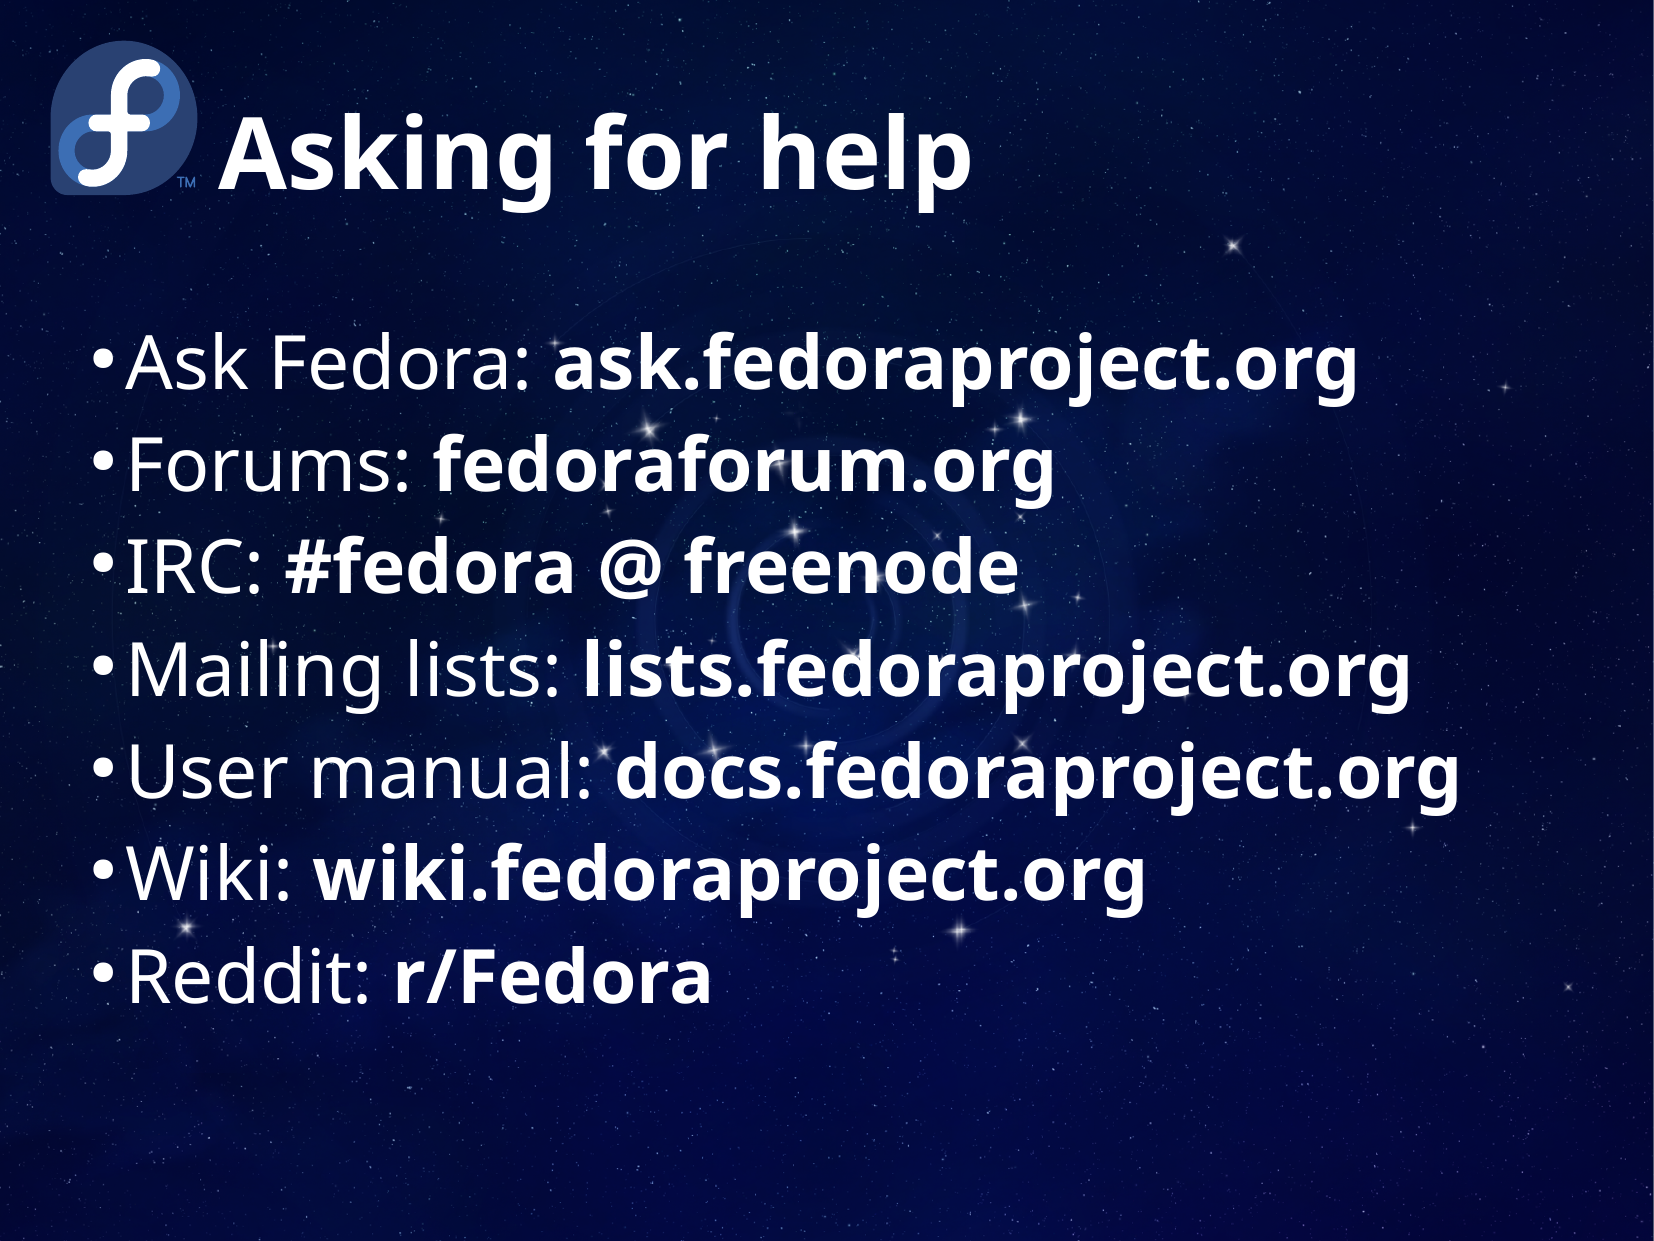

Asking for help
Ask Fedora: ask.fedoraproject.org
Forums: fedoraforum.org
IRC: #fedora @ freenode
Mailing lists: lists.fedoraproject.org
User manual: docs.fedoraproject.org
Wiki: wiki.fedoraproject.org
Reddit: r/Fedora